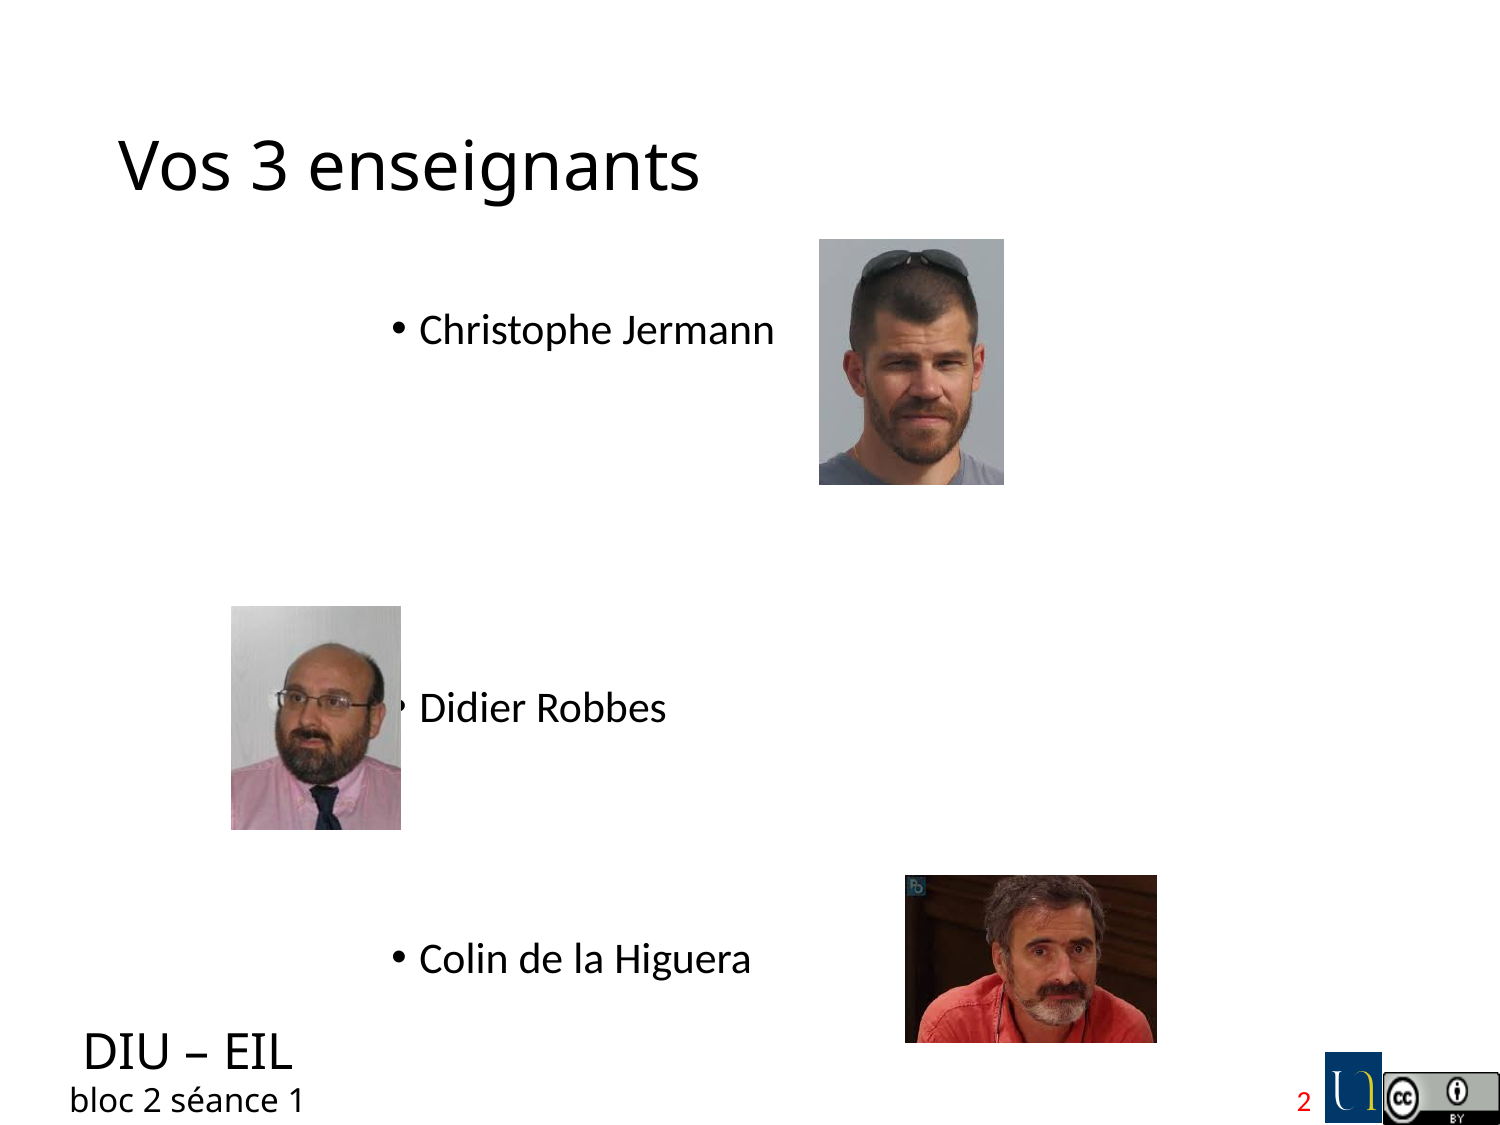

# Vos 3 enseignants
Christophe Jermann
Didier Robbes
Colin de la Higuera